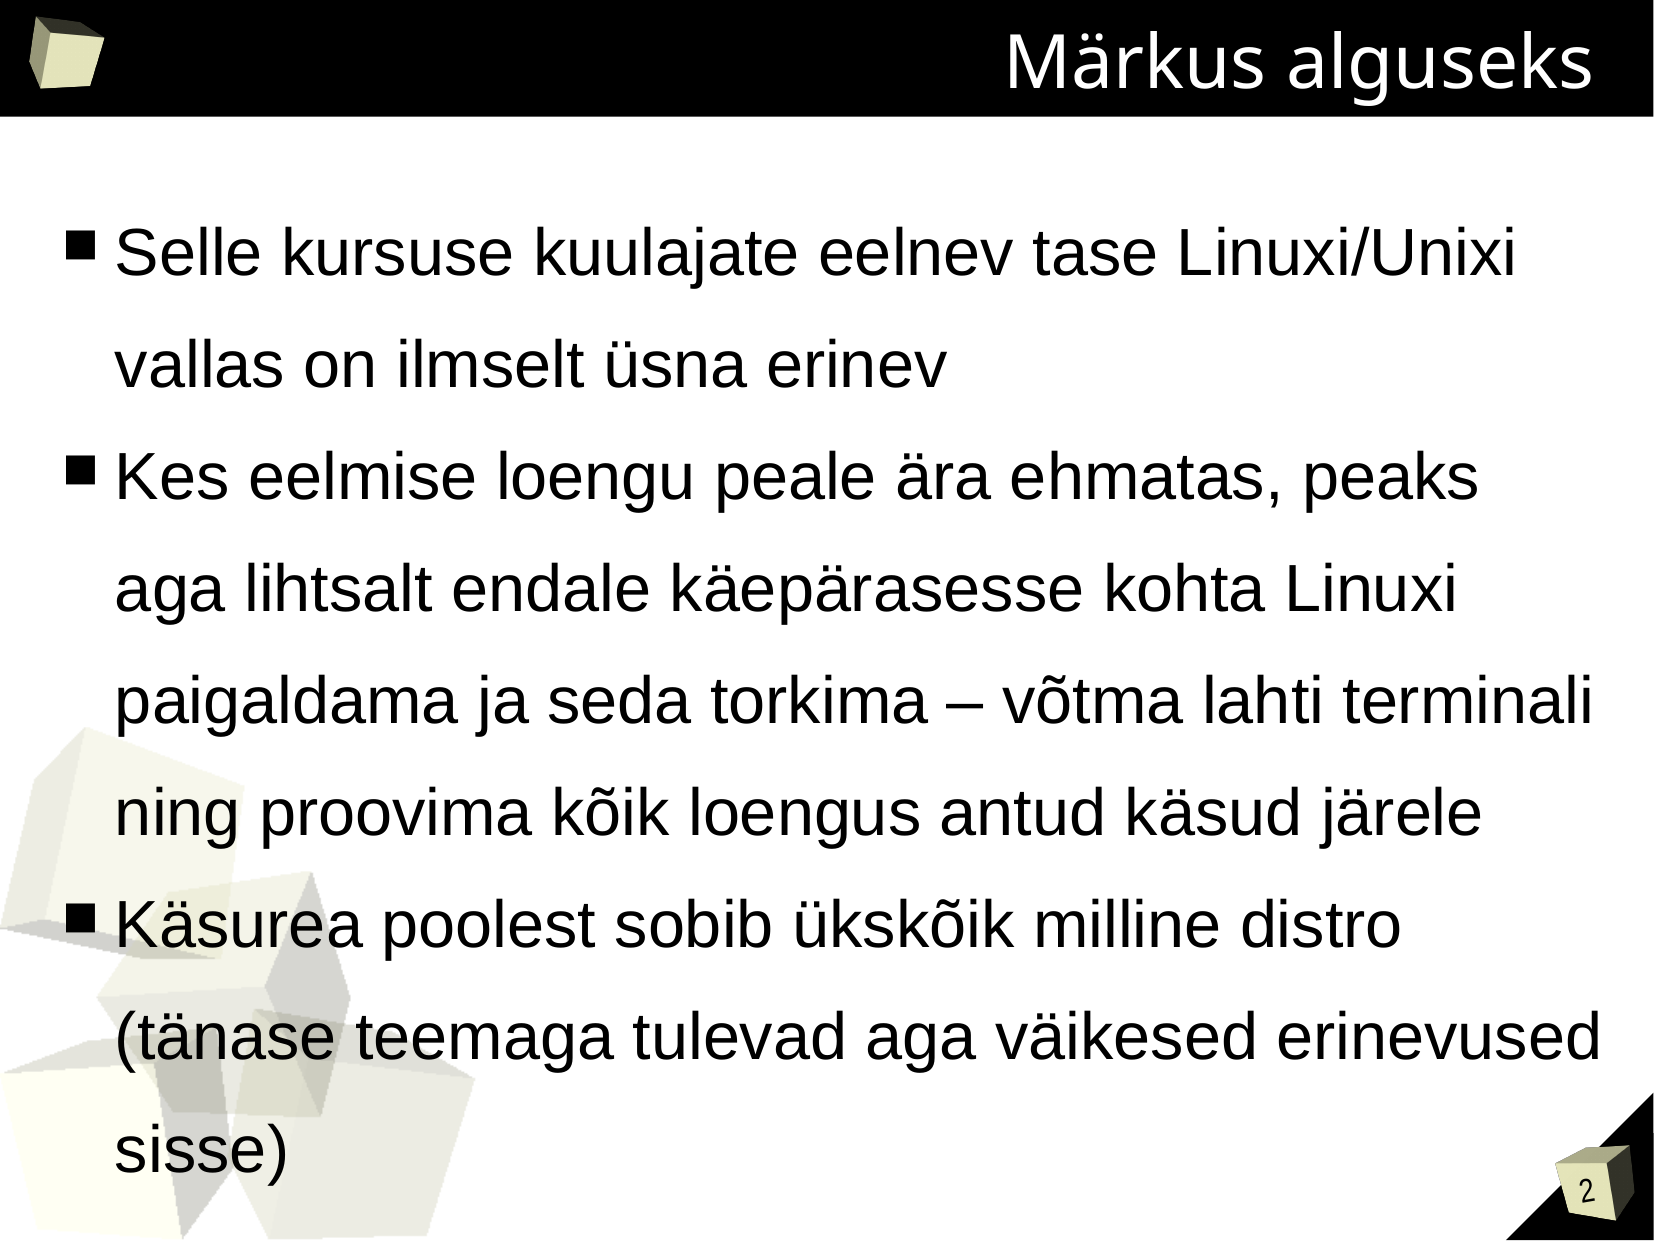

# Märkus alguseks
Selle kursuse kuulajate eelnev tase Linuxi/Unixi vallas on ilmselt üsna erinev
Kes eelmise loengu peale ära ehmatas, peaks aga lihtsalt endale käepärasesse kohta Linuxi paigaldama ja seda torkima – võtma lahti terminali ning proovima kõik loengus antud käsud järele
Käsurea poolest sobib ükskõik milline distro (tänase teemaga tulevad aga väikesed erinevused sisse)